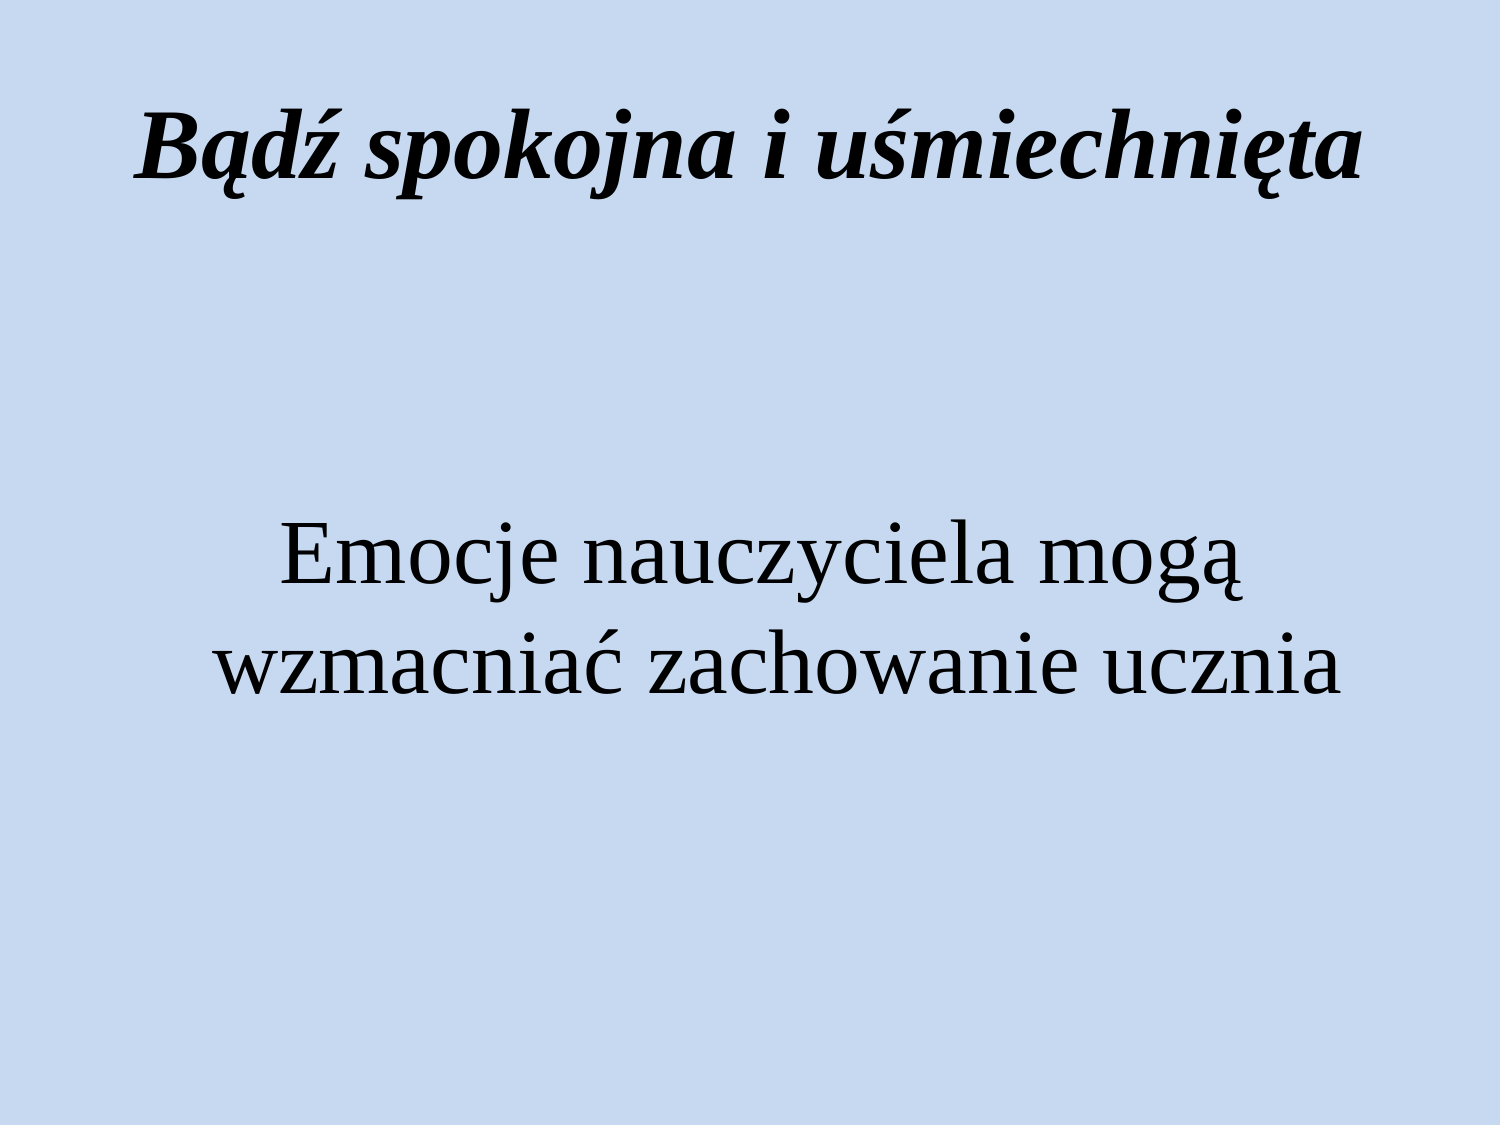

Bądź spokojna i uśmiechnięta
 Emocje nauczyciela mogą wzmacniać zachowanie ucznia